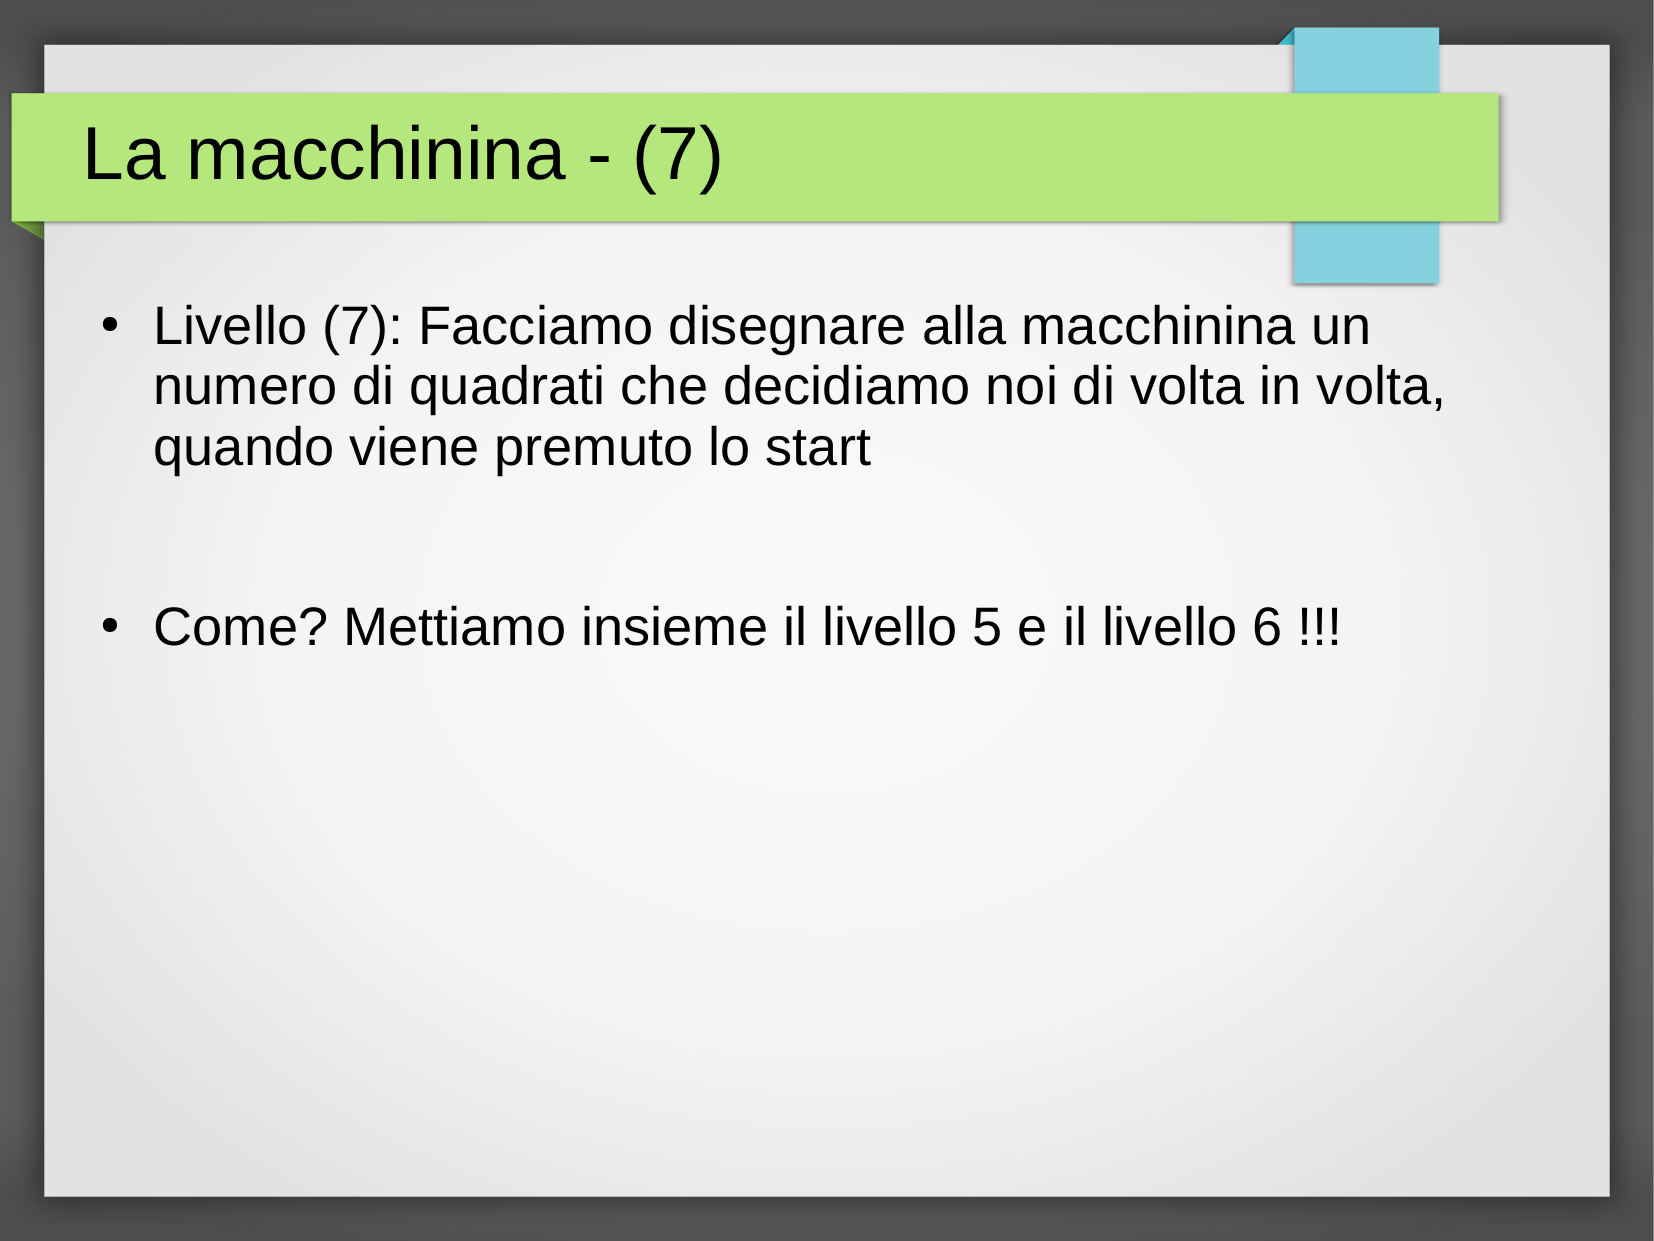

# La macchinina - (7)
Livello (7): Facciamo disegnare alla macchinina un numero di quadrati che decidiamo noi di volta in volta, quando viene premuto lo start
Come? Mettiamo insieme il livello 5 e il livello 6 !!!